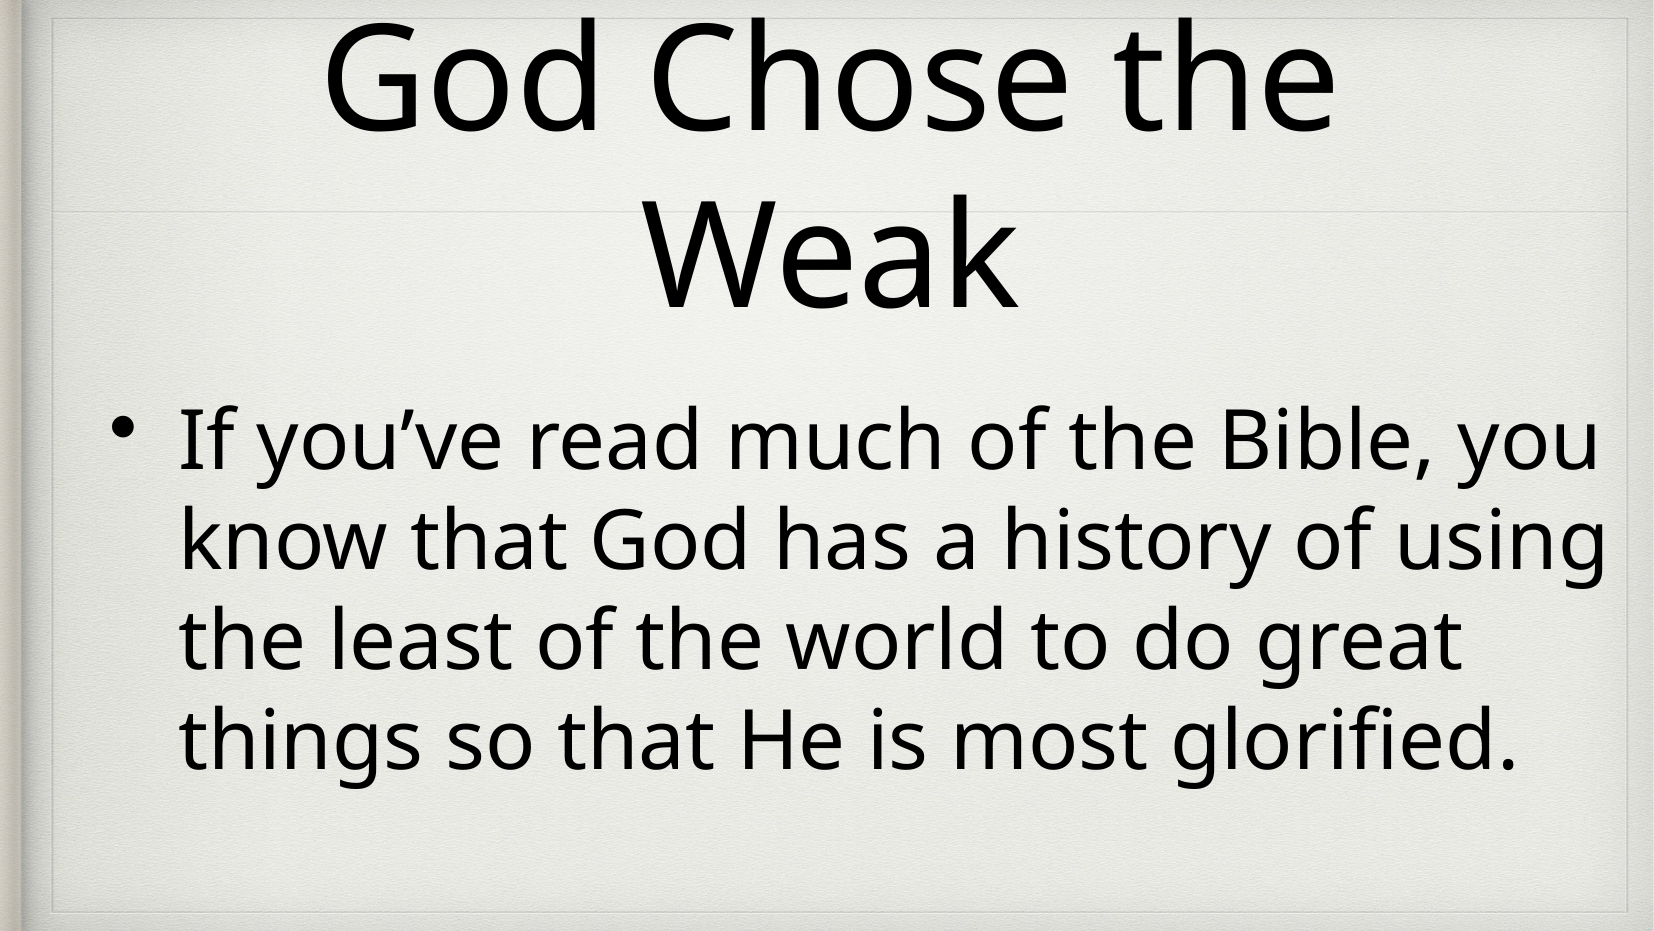

# God Chose the Weak
If you’ve read much of the Bible, you know that God has a history of using the least of the world to do great things so that He is most glorified.